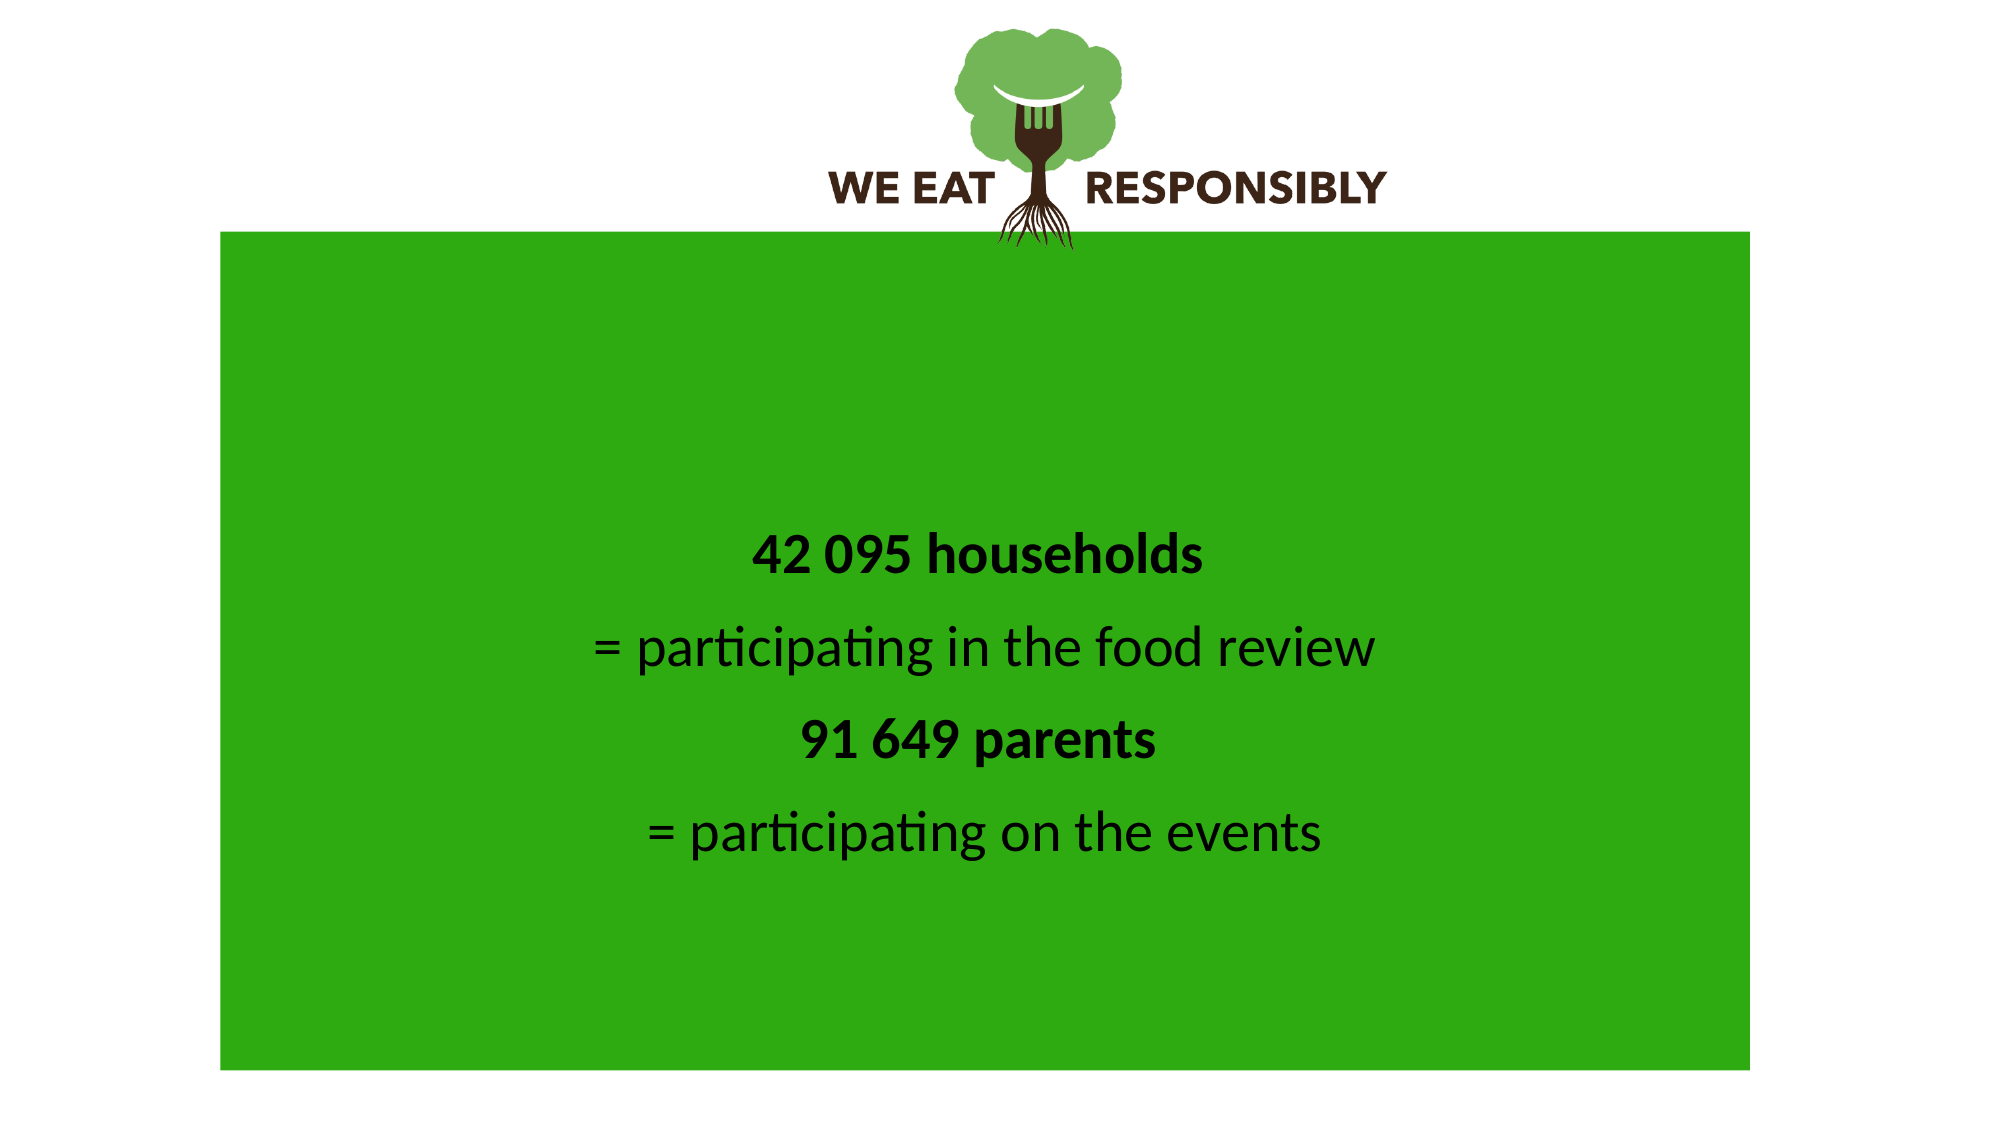

#
42 095 households
= participating in the food review
91 649 parents
= participating on the events